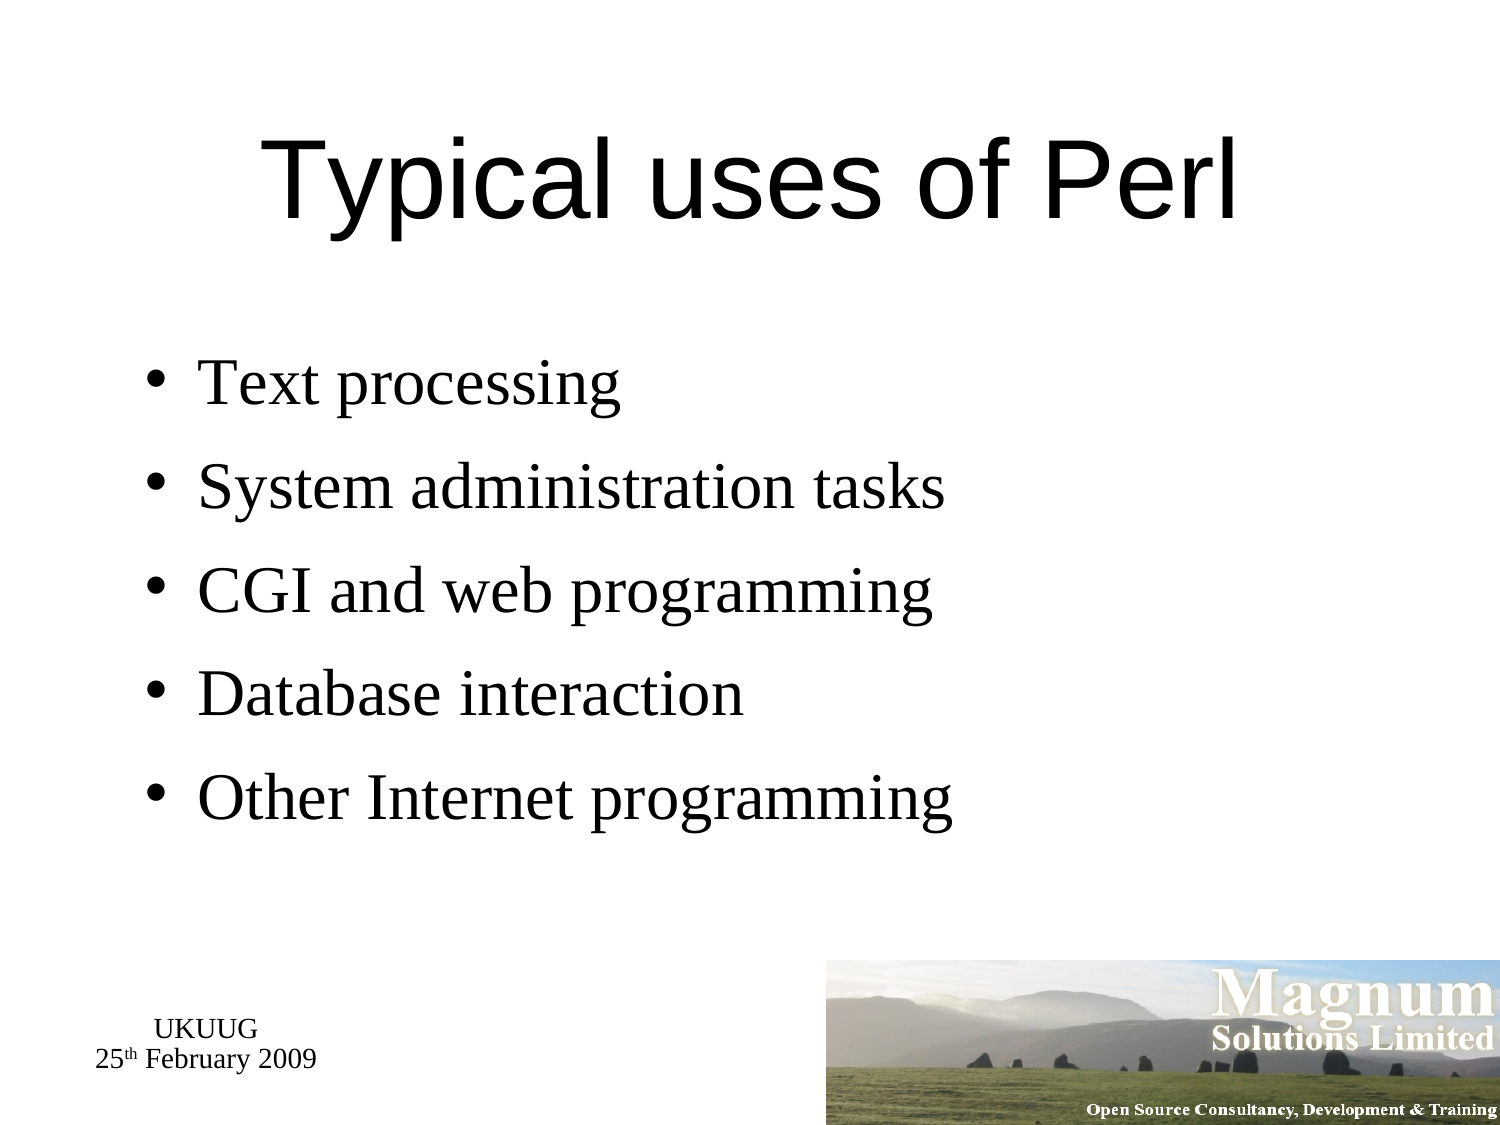

# Typical uses of Perl
Text processing
System administration tasks
CGI and web programming
Database interaction
Other Internet programming
8